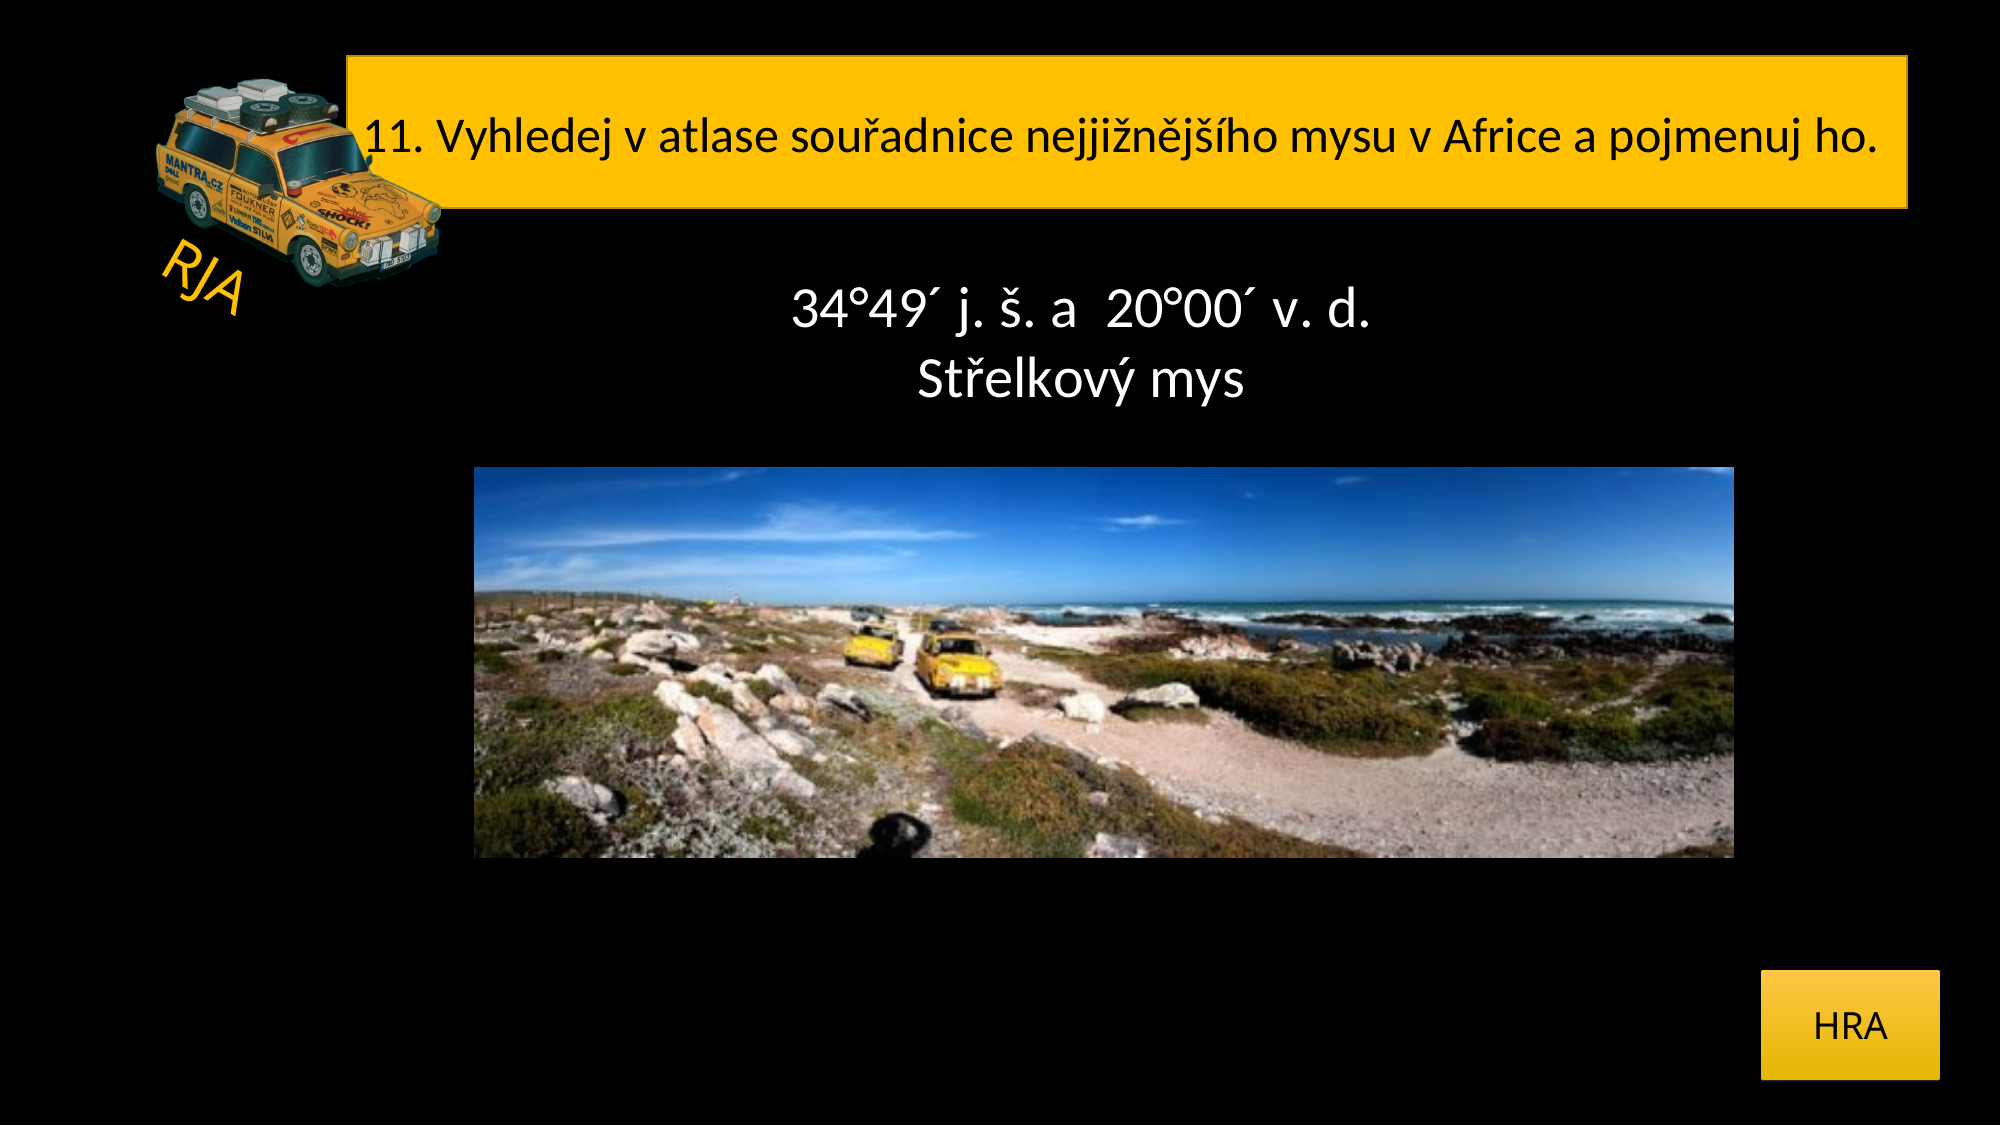

11. Vyhledej v atlase souřadnice nejjižnějšího mysu v Africe a pojmenuj ho.
RJA
34°49´ j. š. a 20°00´ v. d.
Střelkový mys
HRA